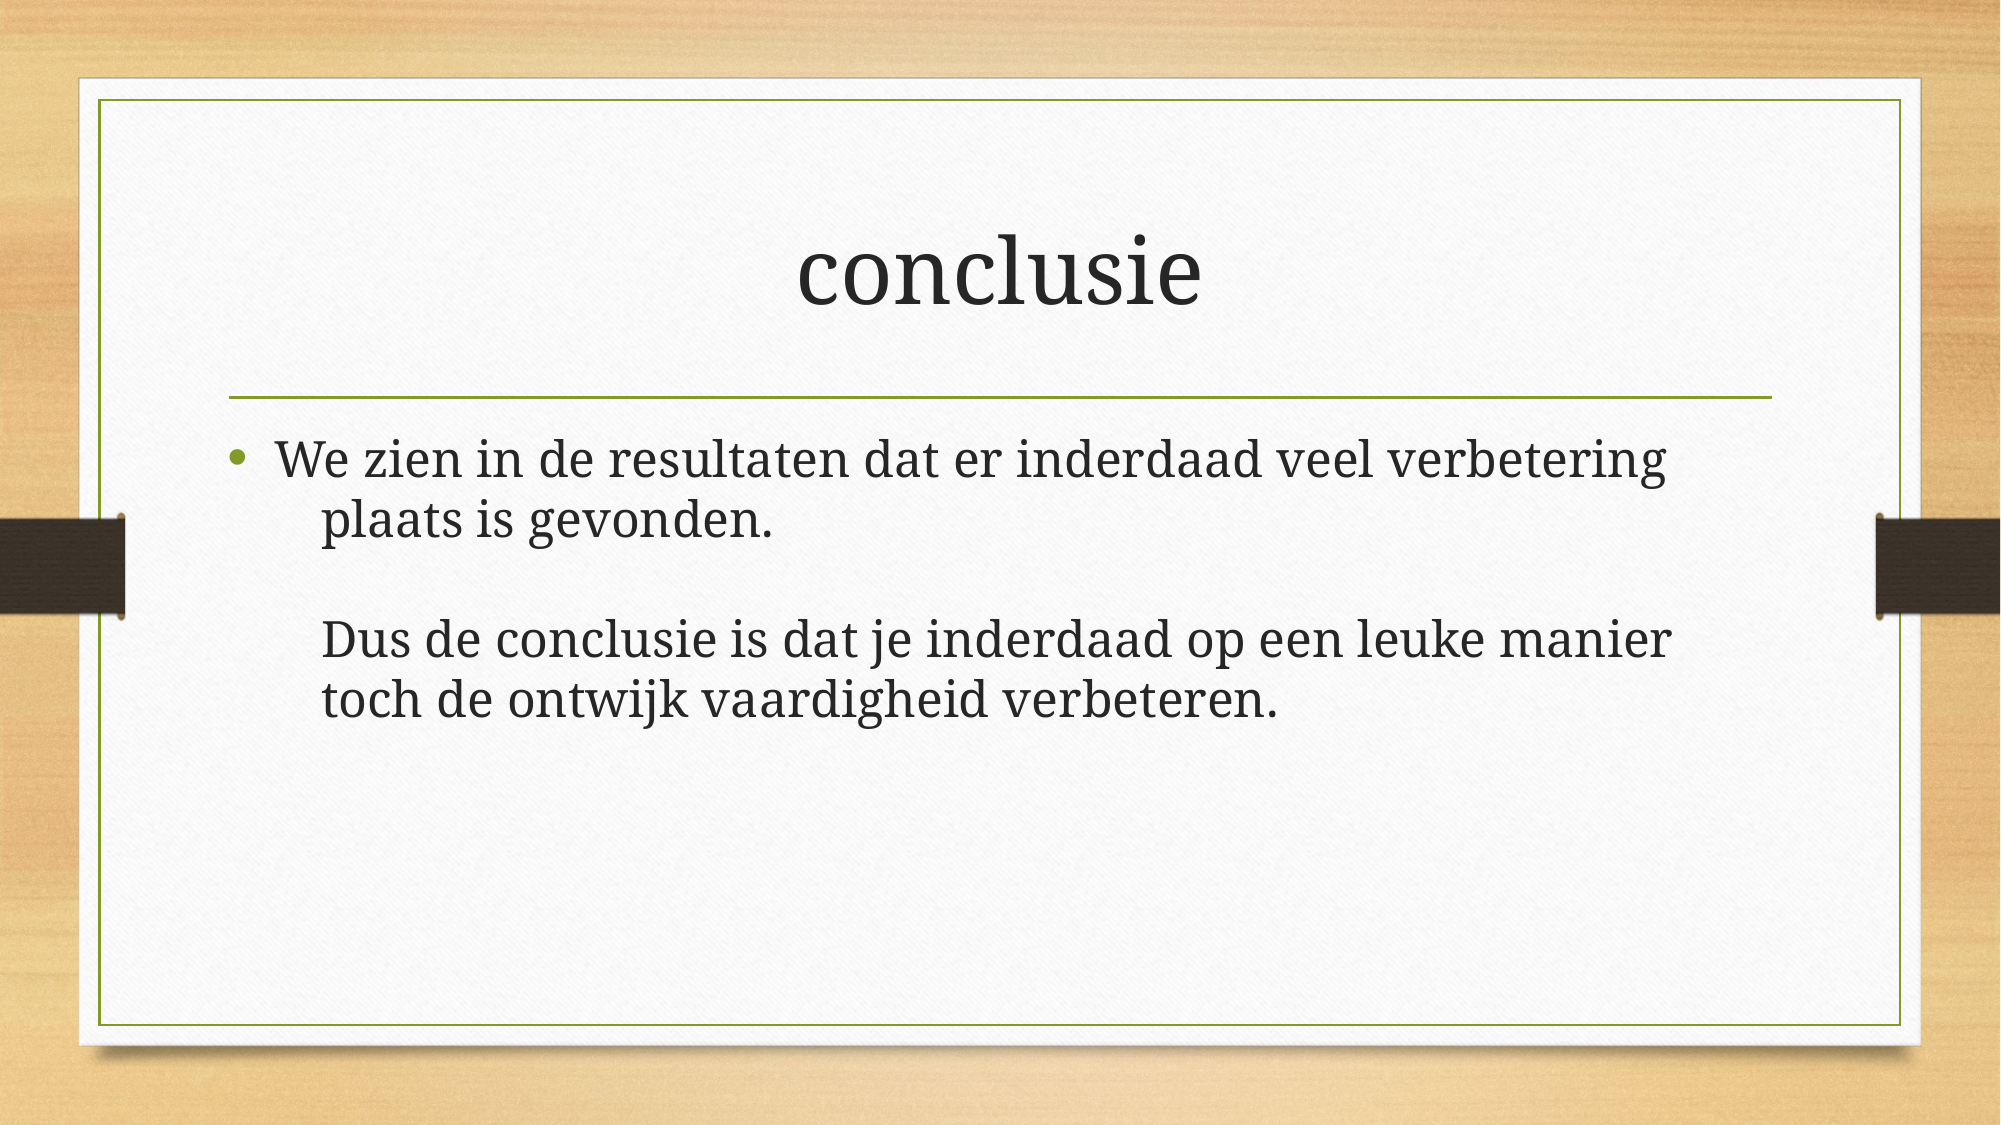

# conclusie
We zien in de resultaten dat er inderdaad veel verbetering plaats is gevonden.
Dus de conclusie is dat je inderdaad op een leuke manier toch de ontwijk vaardigheid verbeteren.